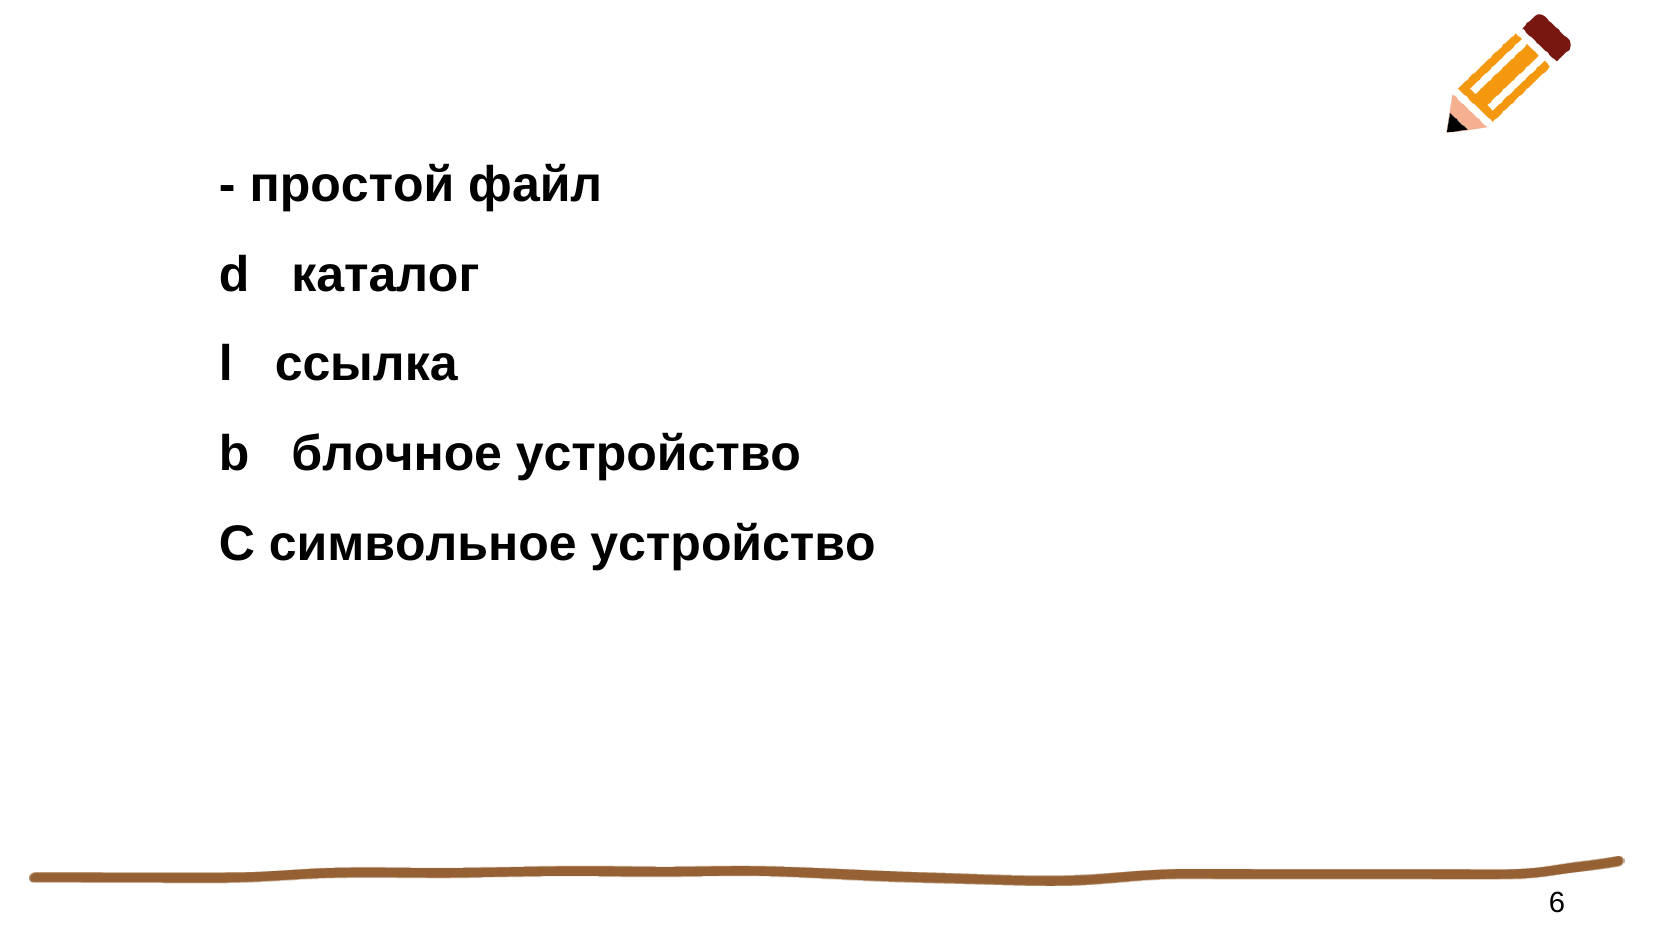

#
- простой файл
d   каталог
l   ссылка
b   блочное устройство
С символьное устройство
6